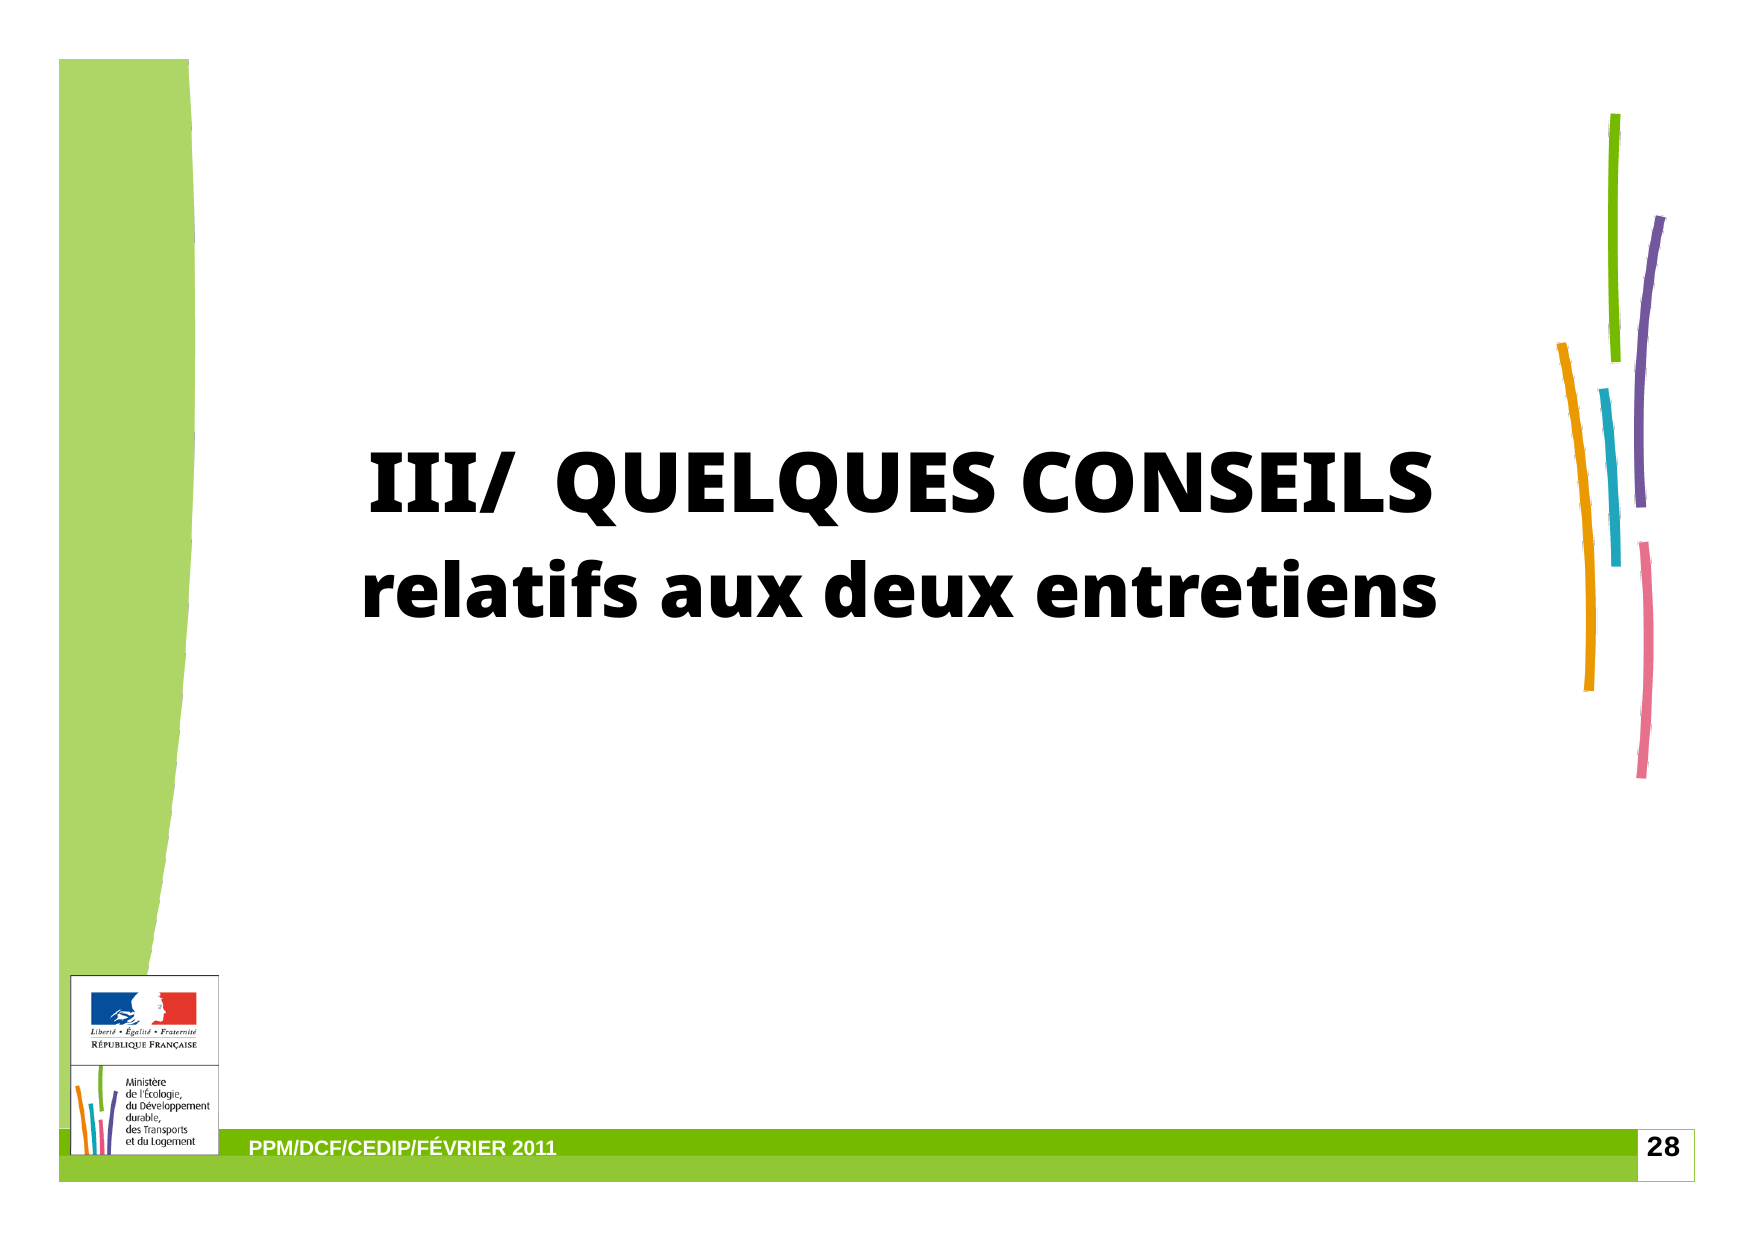

III/	QUELQUES CONSEILS
relatifs aux deux entretiens
PPM/DCF/CEDIP/FÉVRIER 2011
28